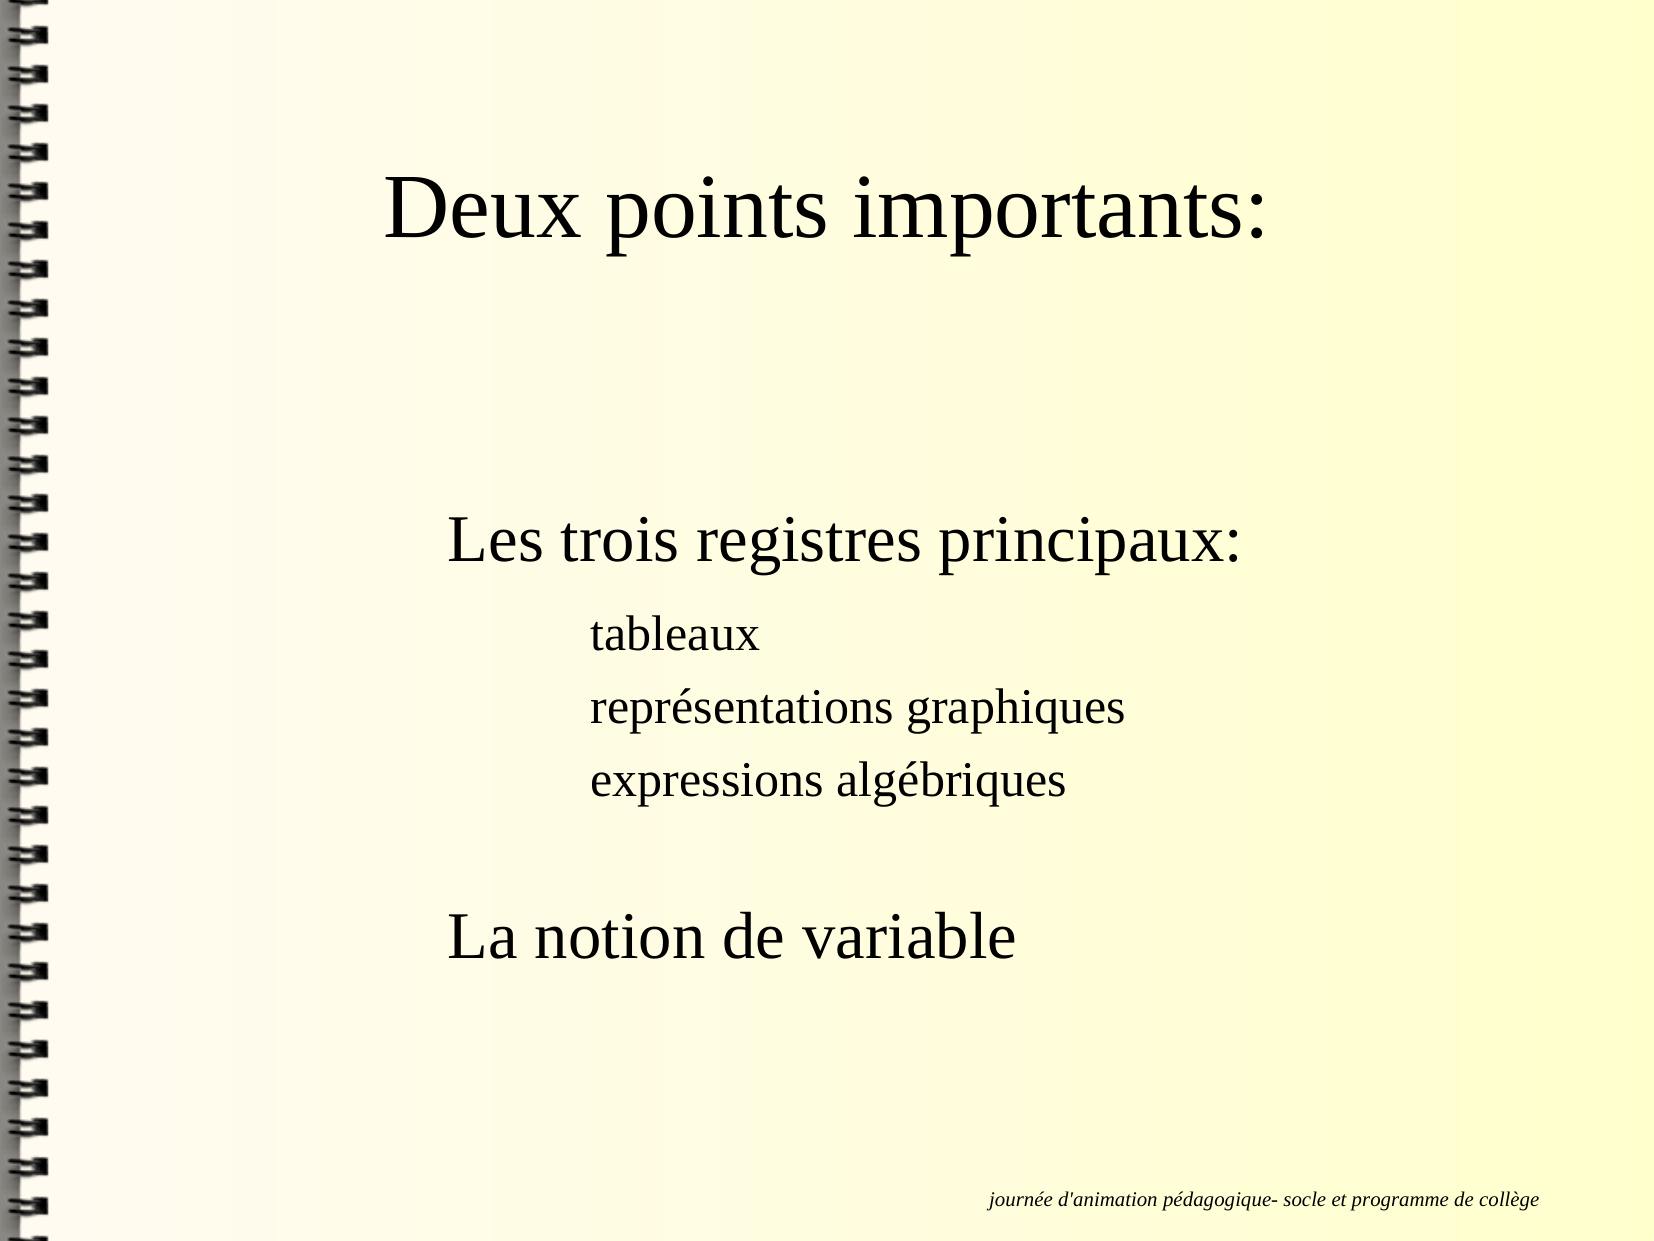

# Deux points importants:
 Les trois registres principaux:
tableaux
représentations graphiques
expressions algébriques
 La notion de variable
journée d'animation pédagogique- socle et programme de collège